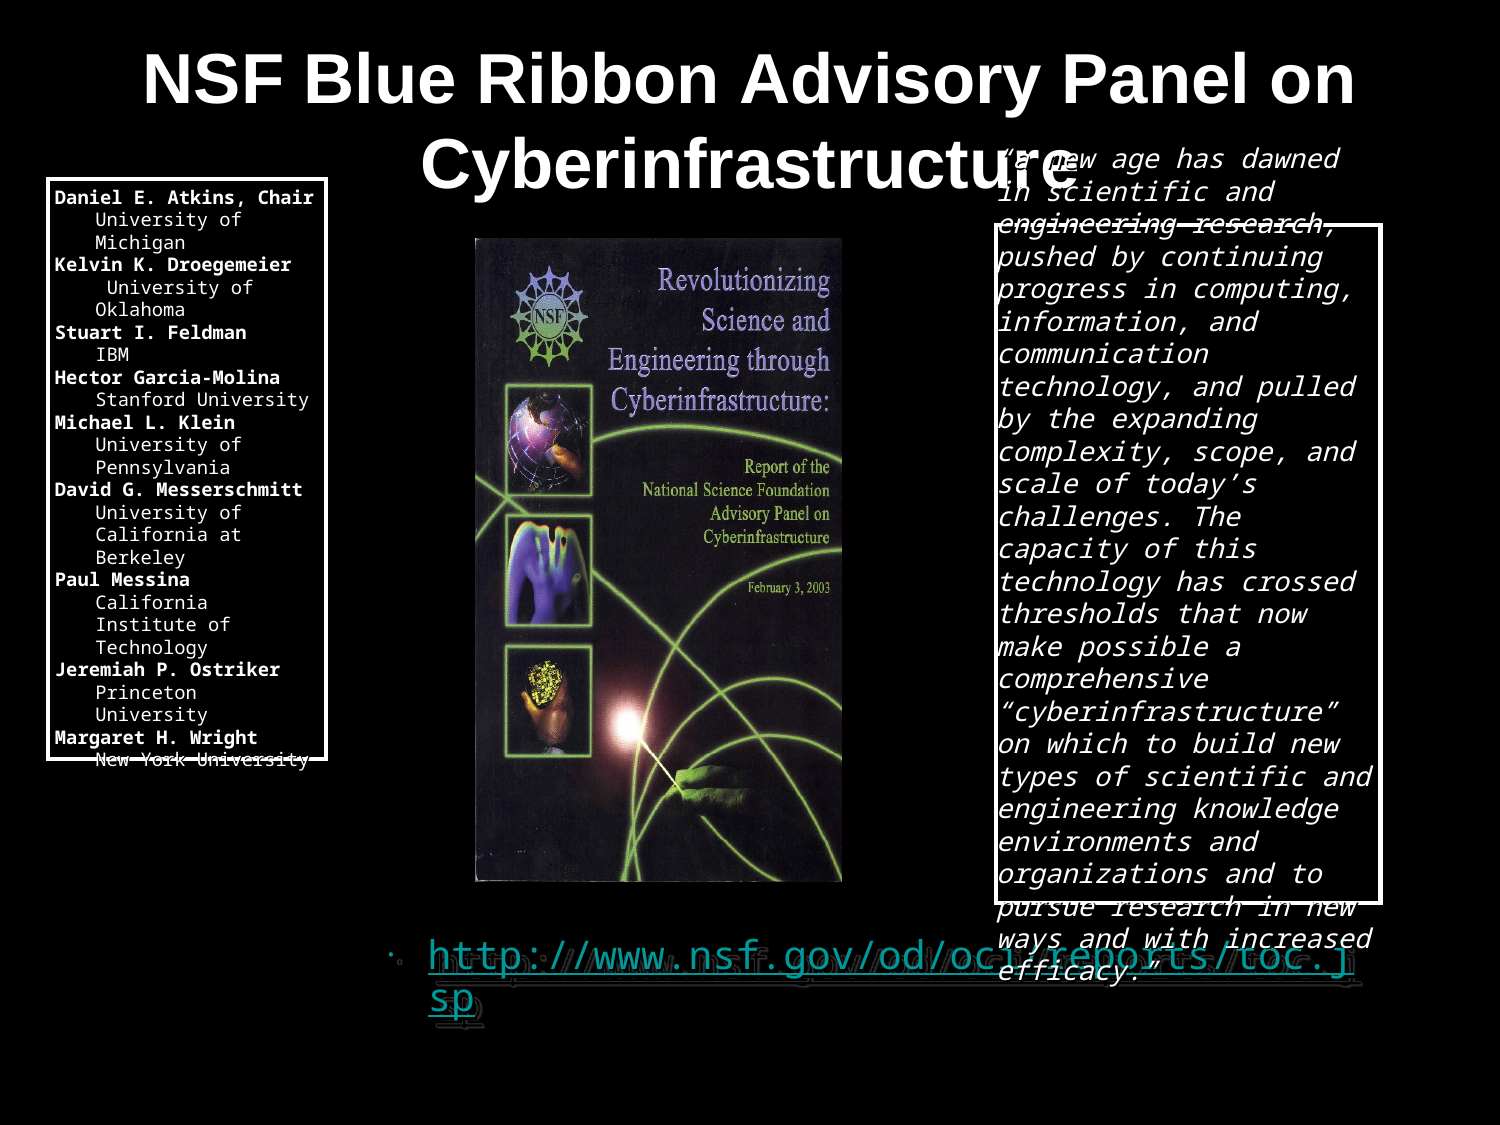

NSF Blue Ribbon Advisory Panel on Cyberinfrastructure
Daniel E. Atkins, Chair
University of Michigan
Kelvin K. Droegemeier
 University of Oklahoma
Stuart I. Feldman
IBM
Hector Garcia-Molina
Stanford University
Michael L. Klein
University of Pennsylvania
David G. Messerschmitt
University of California at Berkeley
Paul Messina
California Institute of Technology
Jeremiah P. Ostriker
Princeton University
Margaret H. Wright
New York University
“a new age has dawned in scientific and engineering research, pushed by continuing progress in computing, information, and communication technology, and pulled by the expanding complexity, scope, and scale of today’s challenges. The capacity of this technology has crossed thresholds that now make possible a comprehensive “cyberinfrastructure” on which to build new types of scientific and engineering knowledge environments and organizations and to pursue research in new ways and with increased efficacy.”
# http://www.nsf.gov/od/oci/reports/toc.jsp